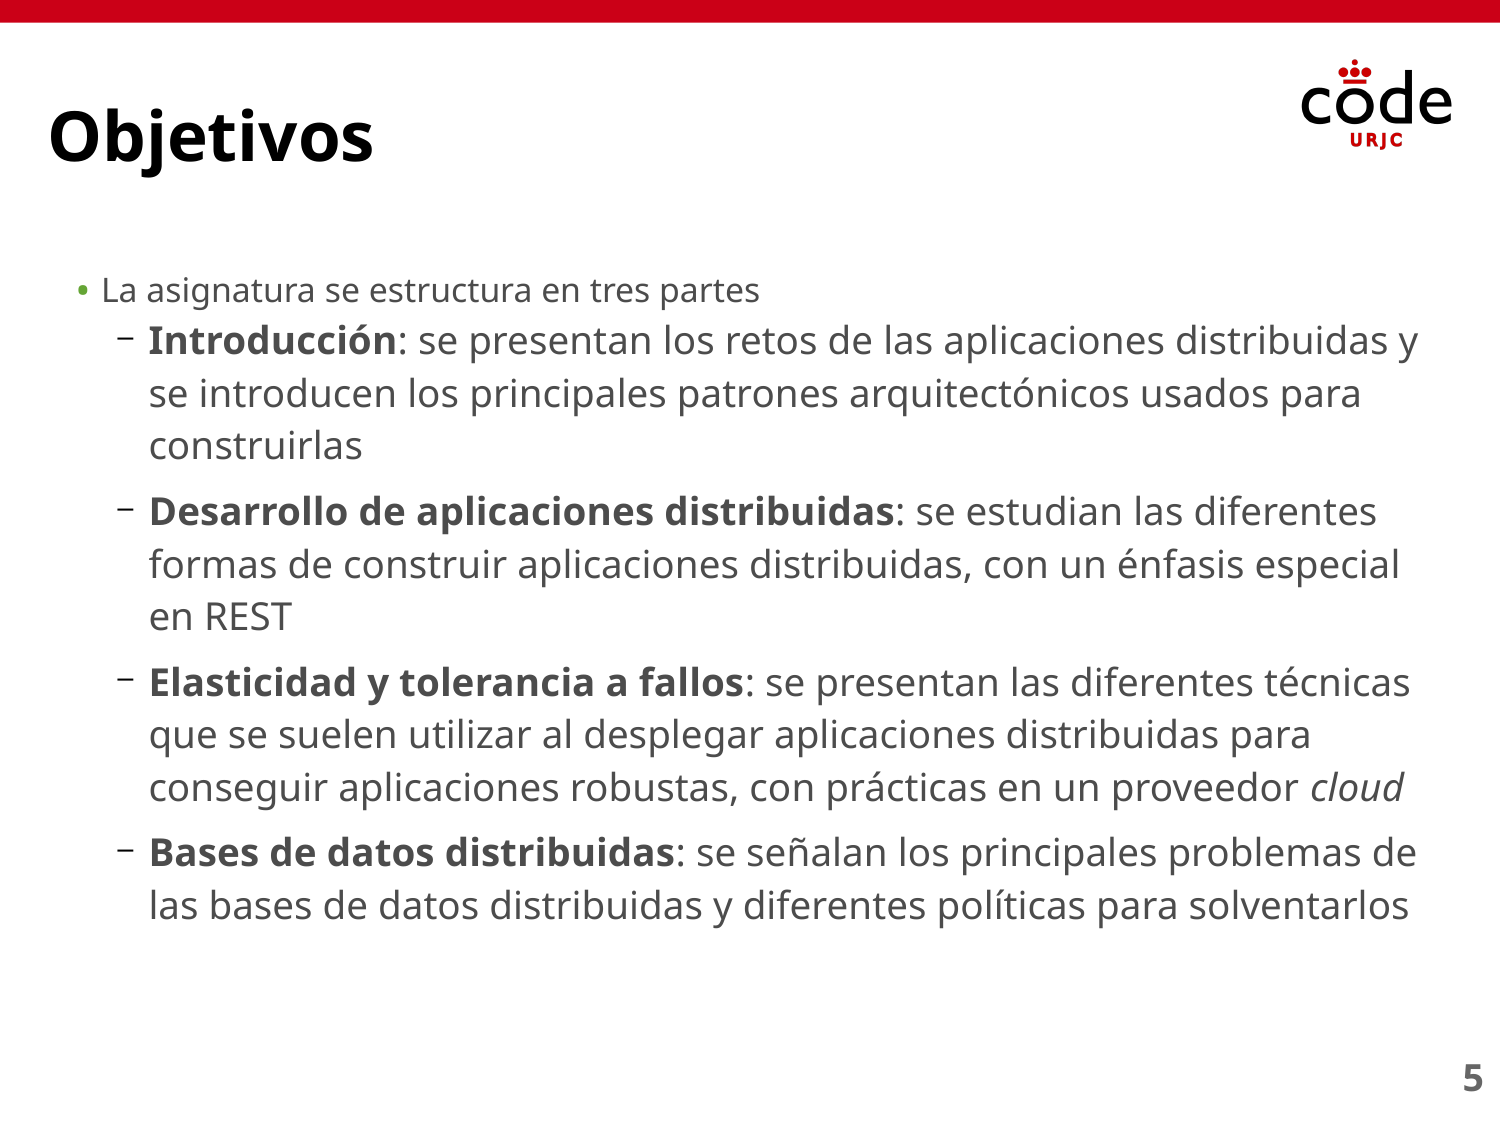

# Objetivos
La asignatura se estructura en tres partes
Introducción: se presentan los retos de las aplicaciones distribuidas y se introducen los principales patrones arquitectónicos usados para construirlas
Desarrollo de aplicaciones distribuidas: se estudian las diferentes formas de construir aplicaciones distribuidas, con un énfasis especial en REST
Elasticidad y tolerancia a fallos: se presentan las diferentes técnicas que se suelen utilizar al desplegar aplicaciones distribuidas para conseguir aplicaciones robustas, con prácticas en un proveedor cloud
Bases de datos distribuidas: se señalan los principales problemas de las bases de datos distribuidas y diferentes políticas para solventarlos